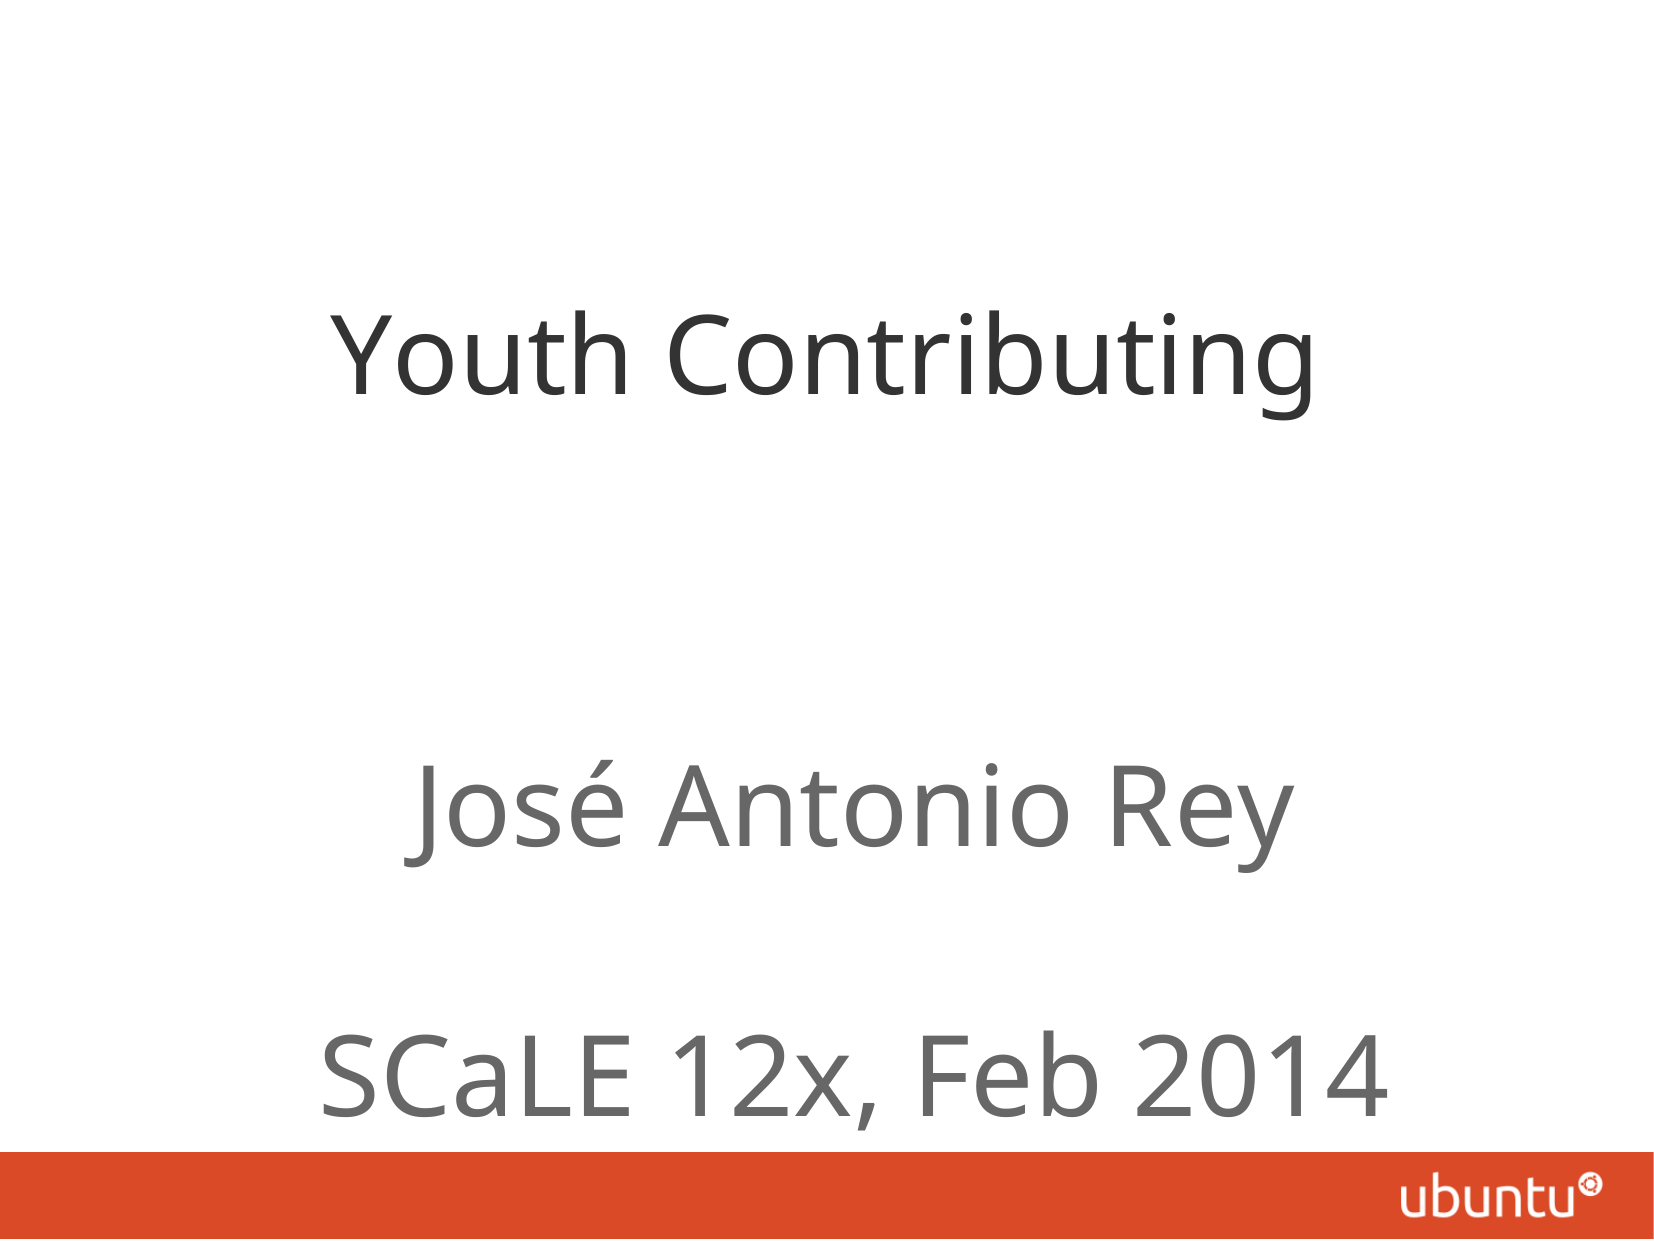

# Youth Contributing
José Antonio Rey
SCaLE 12x, Feb 2014